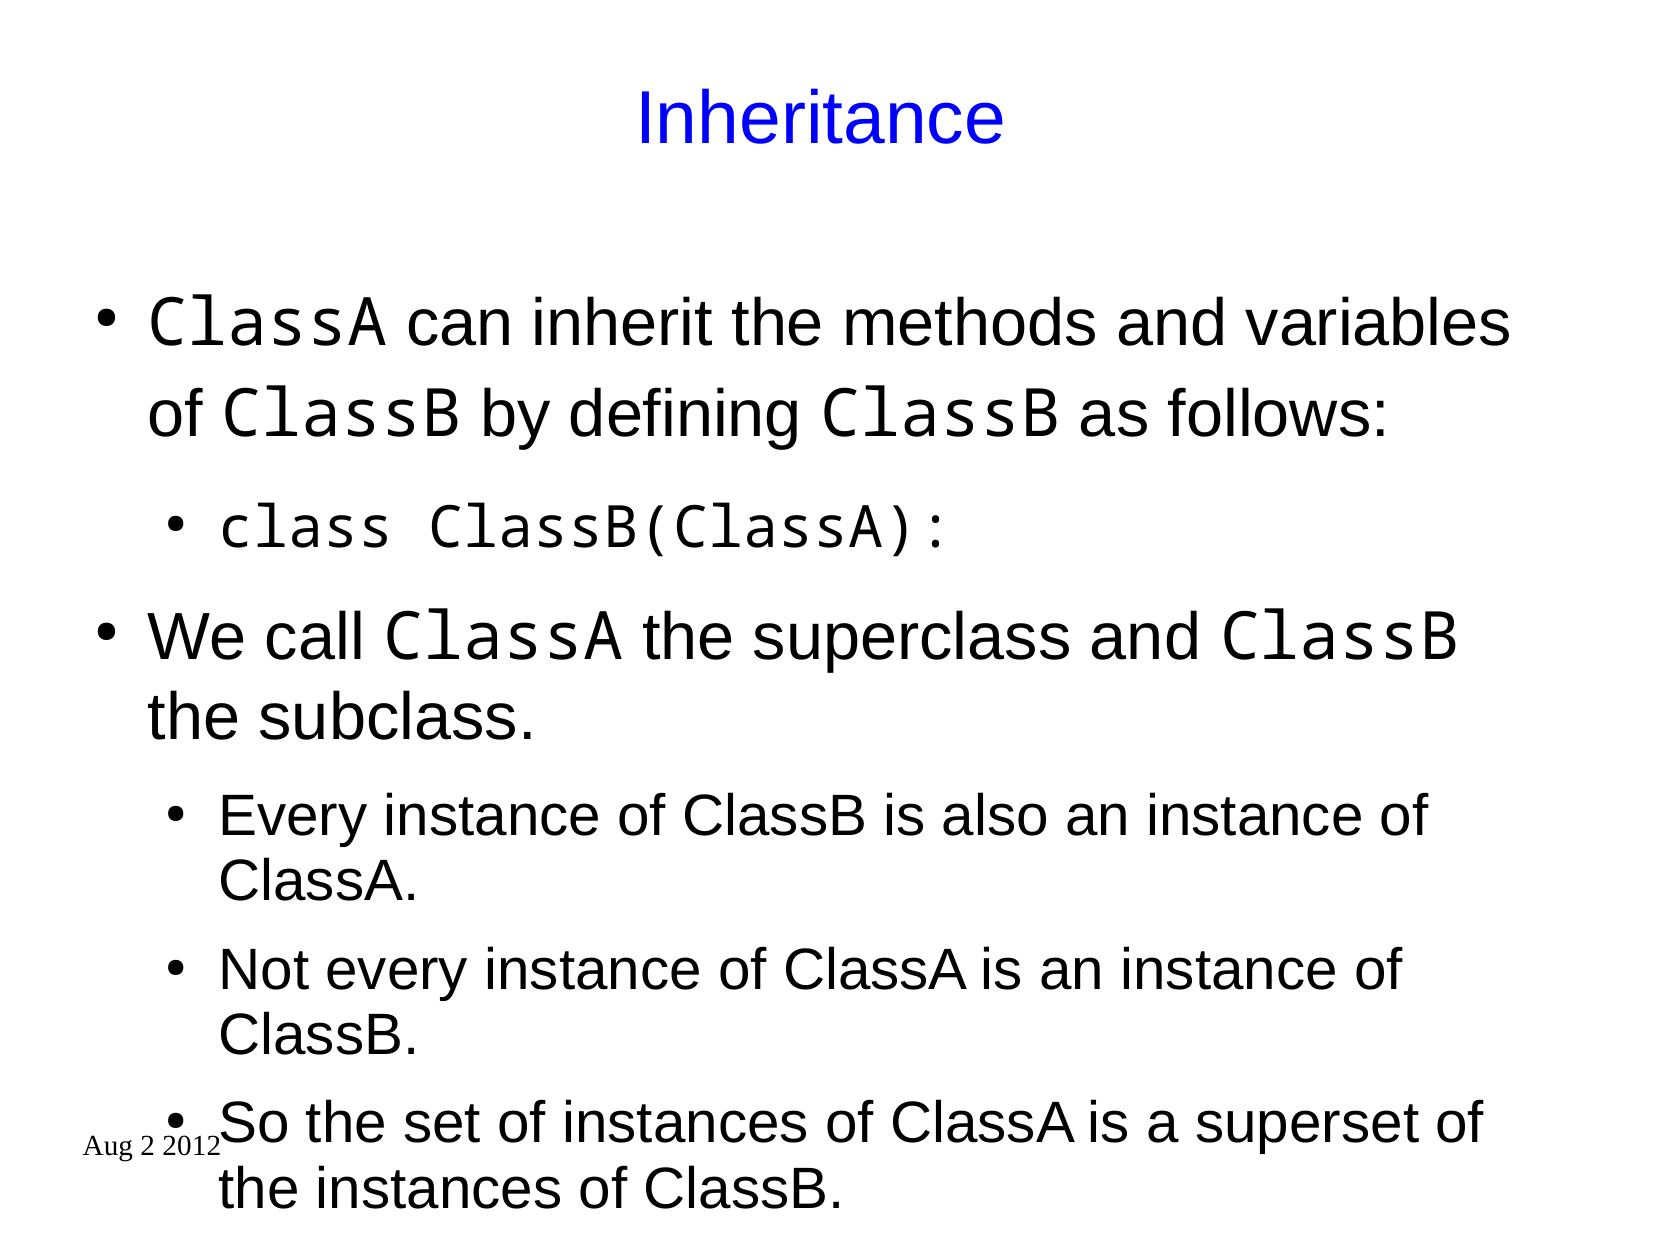

# Inheritance
ClassA can inherit the methods and variables of ClassB by defining ClassB as follows:
class ClassB(ClassA):
We call ClassA the superclass and ClassB the subclass.
Every instance of ClassB is also an instance of ClassA.
Not every instance of ClassA is an instance of ClassB.
So the set of instances of ClassA is a superset of the instances of ClassB.
Aug 2 2012